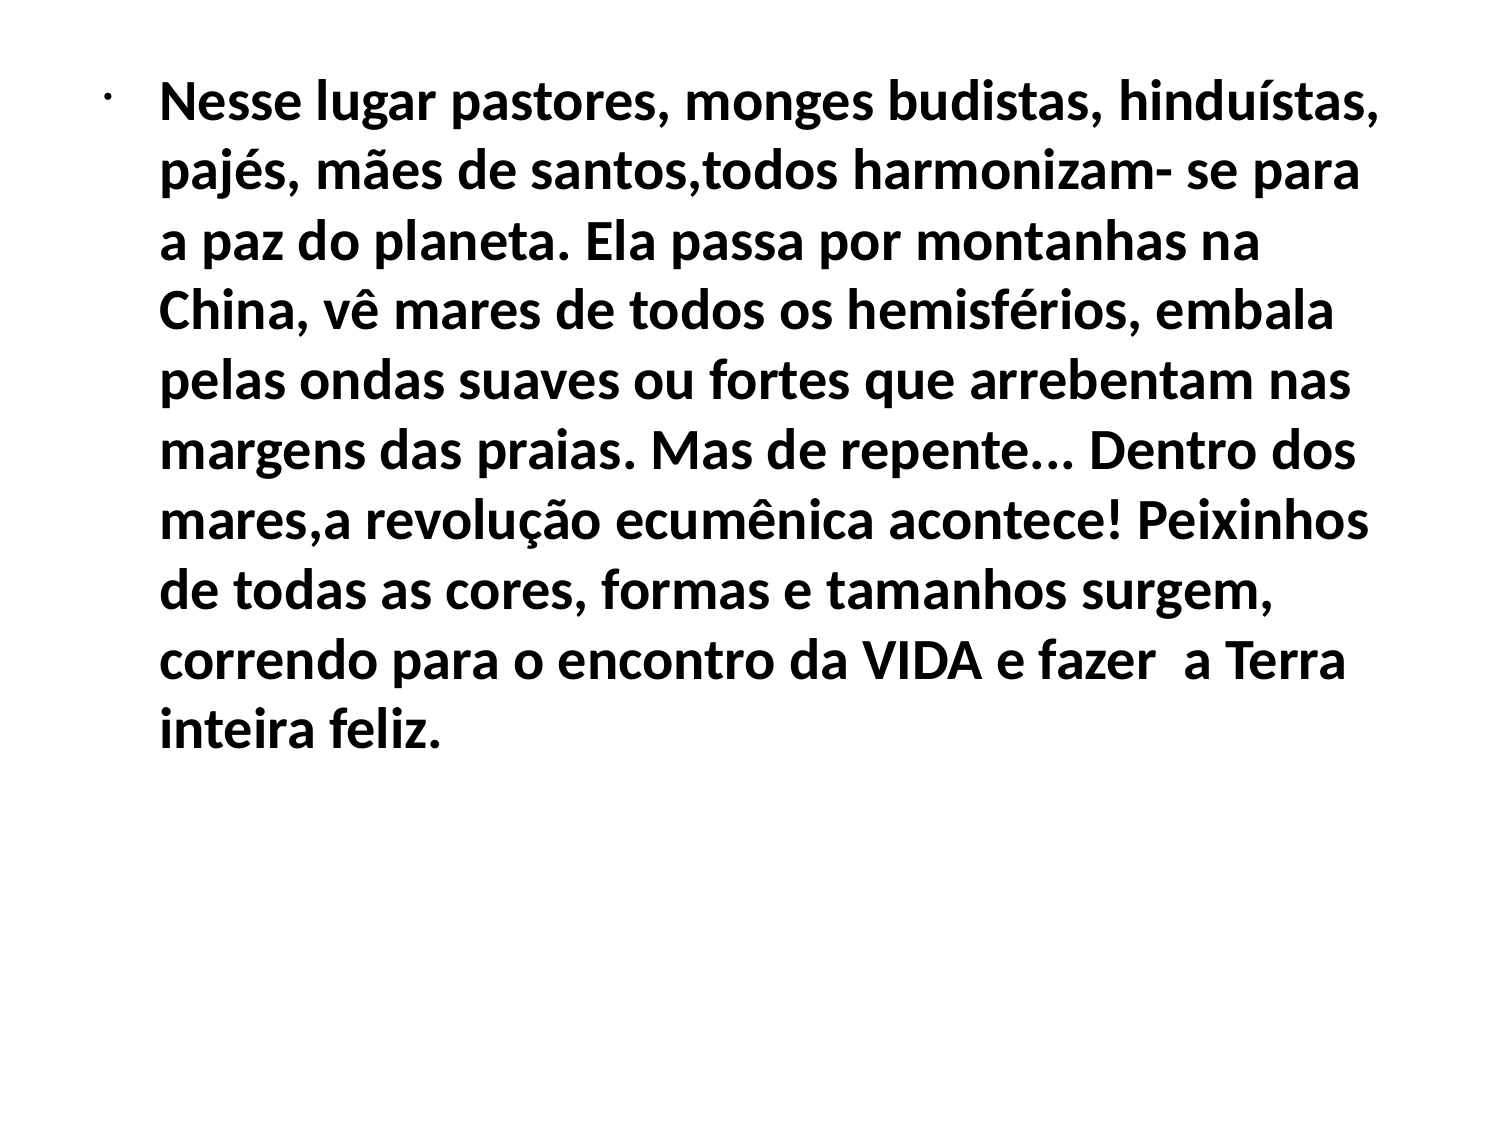

# Nesse lugar pastores, monges budistas, hinduístas, pajés, mães de santos,todos harmonizam- se para a paz do planeta. Ela passa por montanhas na China, vê mares de todos os hemisférios, embala pelas ondas suaves ou fortes que arrebentam nas margens das praias. Mas de repente... Dentro dos mares,a revolução ecumênica acontece! Peixinhos de todas as cores, formas e tamanhos surgem, correndo para o encontro da VIDA e fazer a Terra inteira feliz.